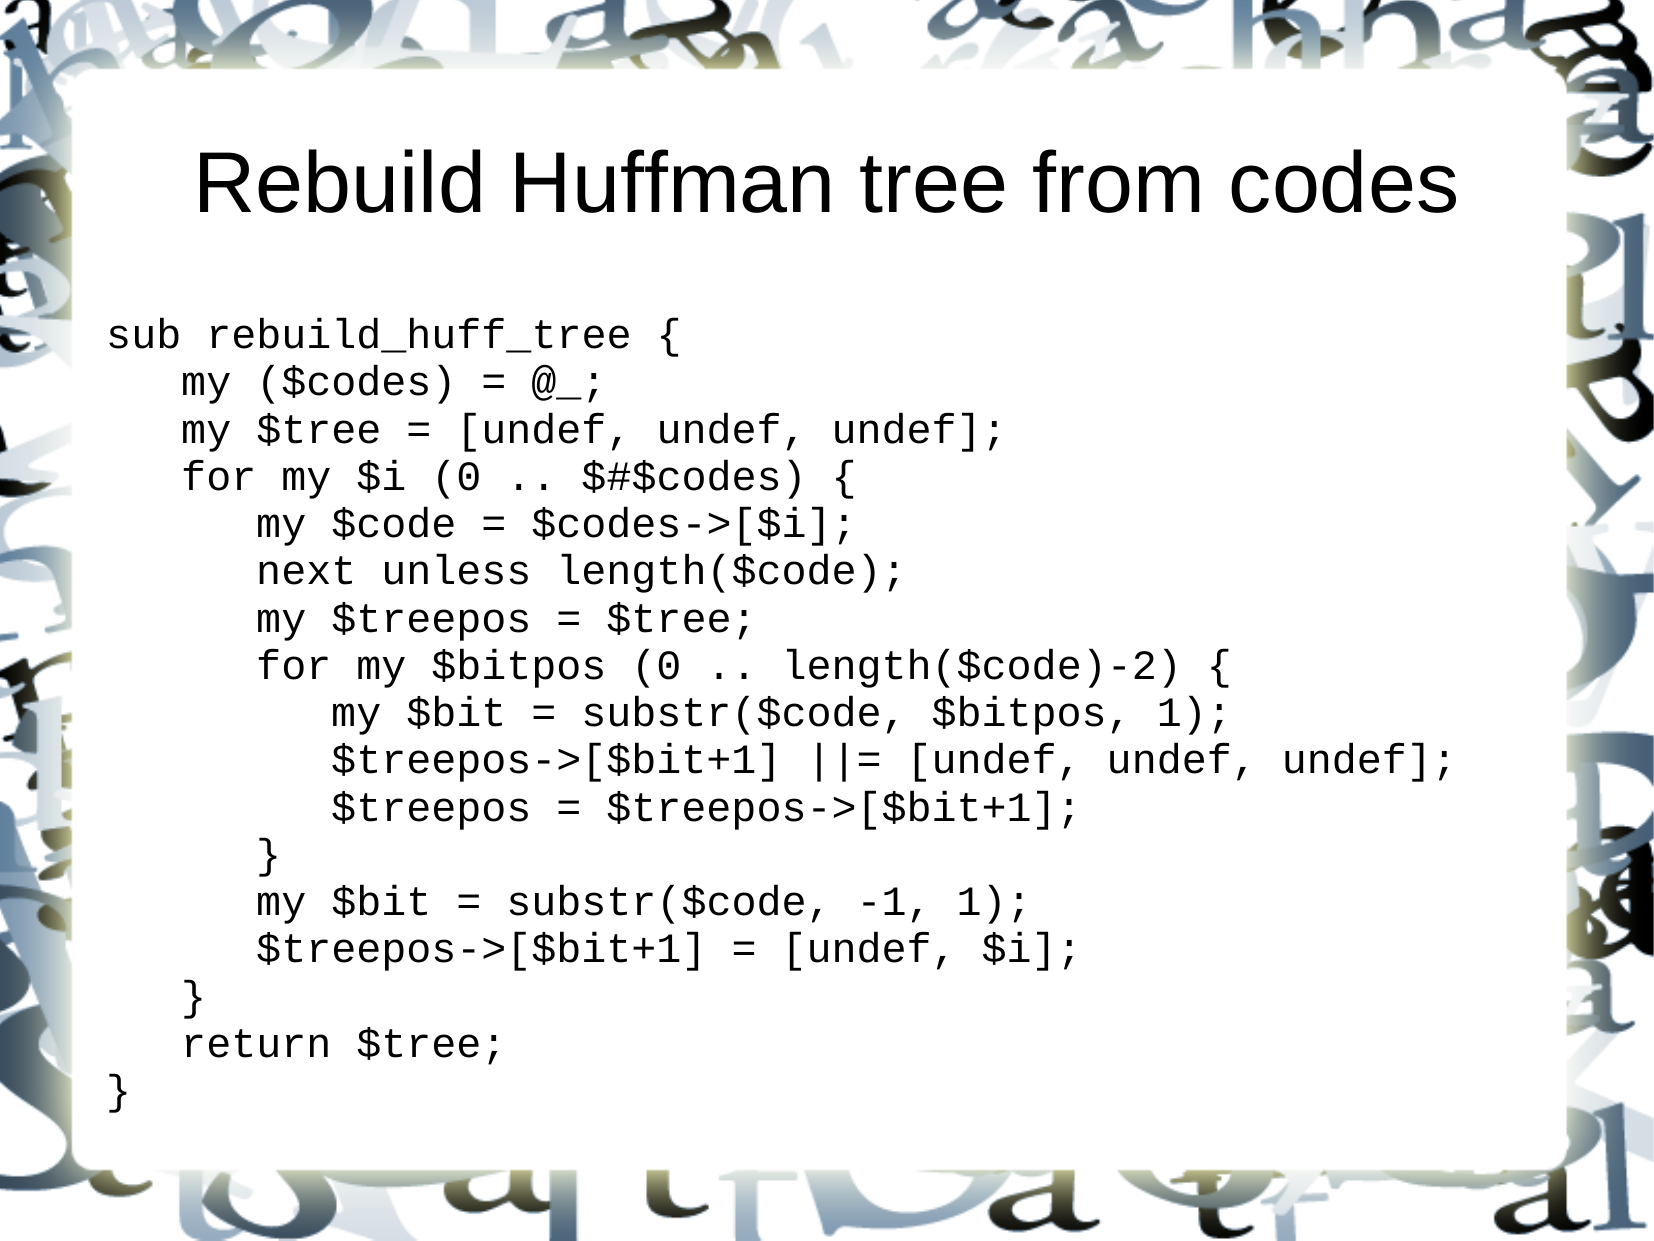

# Rebuild Huffman tree from codes
sub rebuild_huff_tree {
 my ($codes) = @_;
 my $tree = [undef, undef, undef];
 for my $i (0 .. $#$codes) {
 my $code = $codes->[$i];
 next unless length($code);
 my $treepos = $tree;
 for my $bitpos (0 .. length($code)-2) {
 my $bit = substr($code, $bitpos, 1);
 $treepos->[$bit+1] ||= [undef, undef, undef];
 $treepos = $treepos->[$bit+1];
 }
 my $bit = substr($code, -1, 1);
 $treepos->[$bit+1] = [undef, $i];
 }
 return $tree;
}